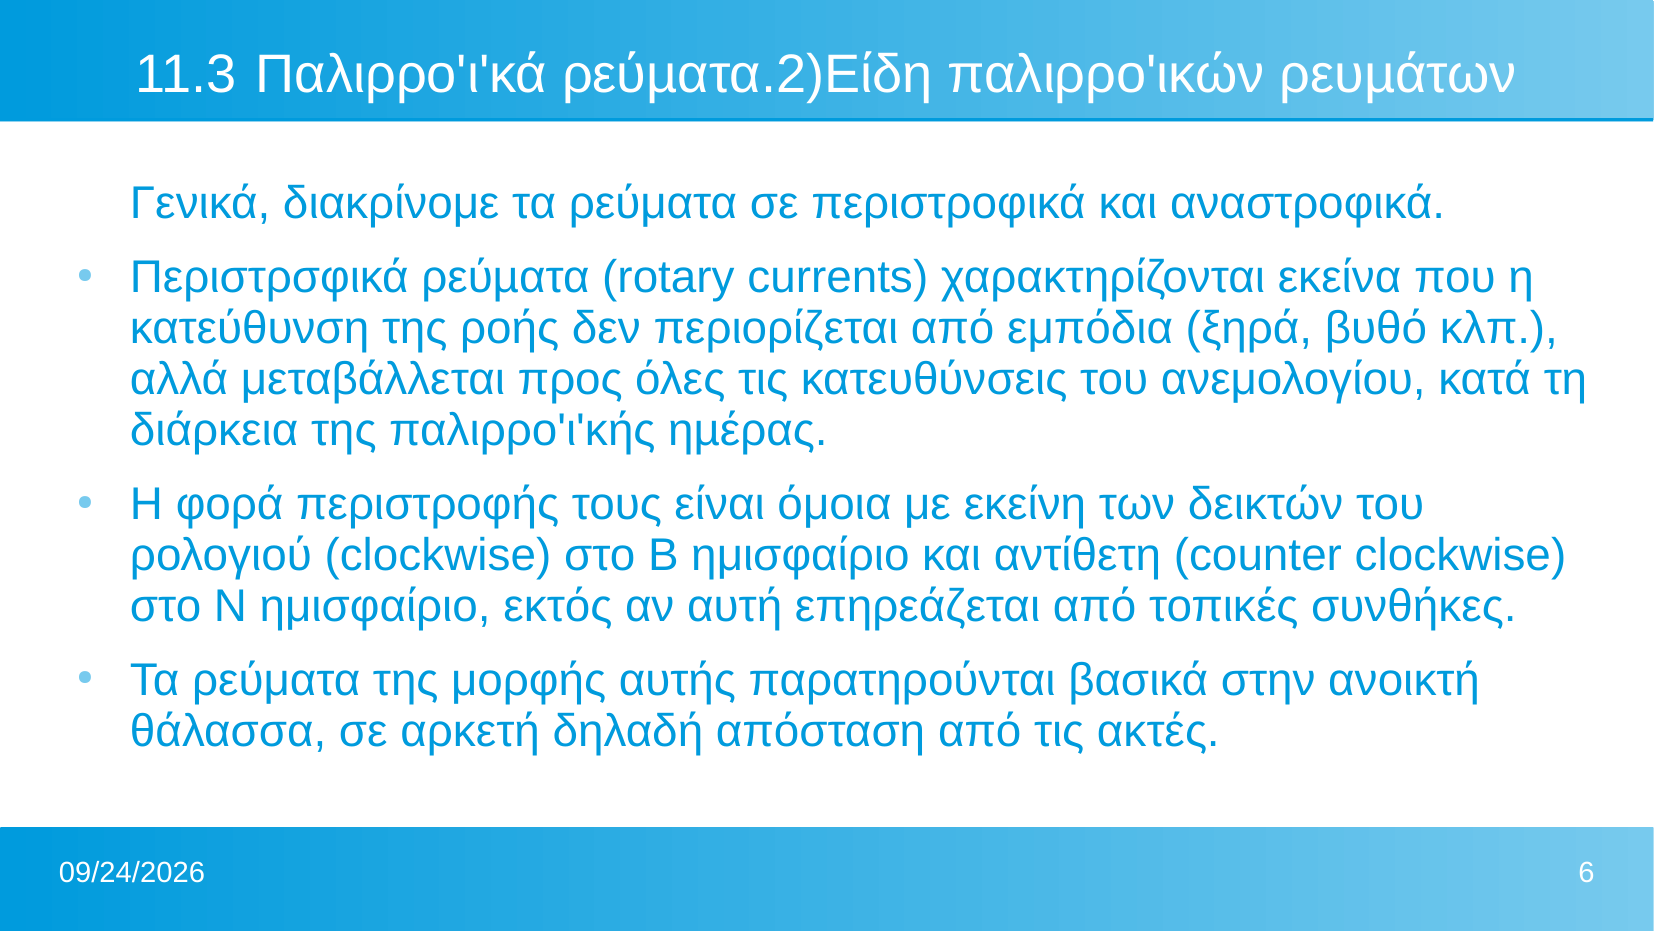

# 11.3 Παλιρρο'ι'κά ρεύµατα.2)Είδη παλιρρο'ικών ρευµάτων
Γενικά, διακρίνομε τα ρεύματα σε περιστροφικά και αναστροφικά.
Περιστρσφικά ρεύµατα (rotary currents) χαρακτηρίζονται εκείνα που η κατεύθυνση της ροής δεν περιορίζεται από εμπόδια (ξηρά, βυθό κλπ.), αλλά μεταβάλλεται προς όλες τις κατευθύνσεις του ανεμολογίου, κατά τη διάρκεια της παλιρρο'ι'κής ηµέρας.
Η φορά περιστροφής τους είναι όμοια με εκείνη των δεικτών του ρολογιού (clockwise) στο Β ημισφαίριο και αντίθετη (counter clockwise) στο Ν ημισφαίριο, εκτός αν αυτή επηρεάζεται από τοπικές συνθήκες.
Τα ρεύματα της μορφής αυτής παρατηρούνται βασικά στην ανοικτή θάλασσα, σε αρκετή δηλαδή απόσταση από τις ακτές.
6